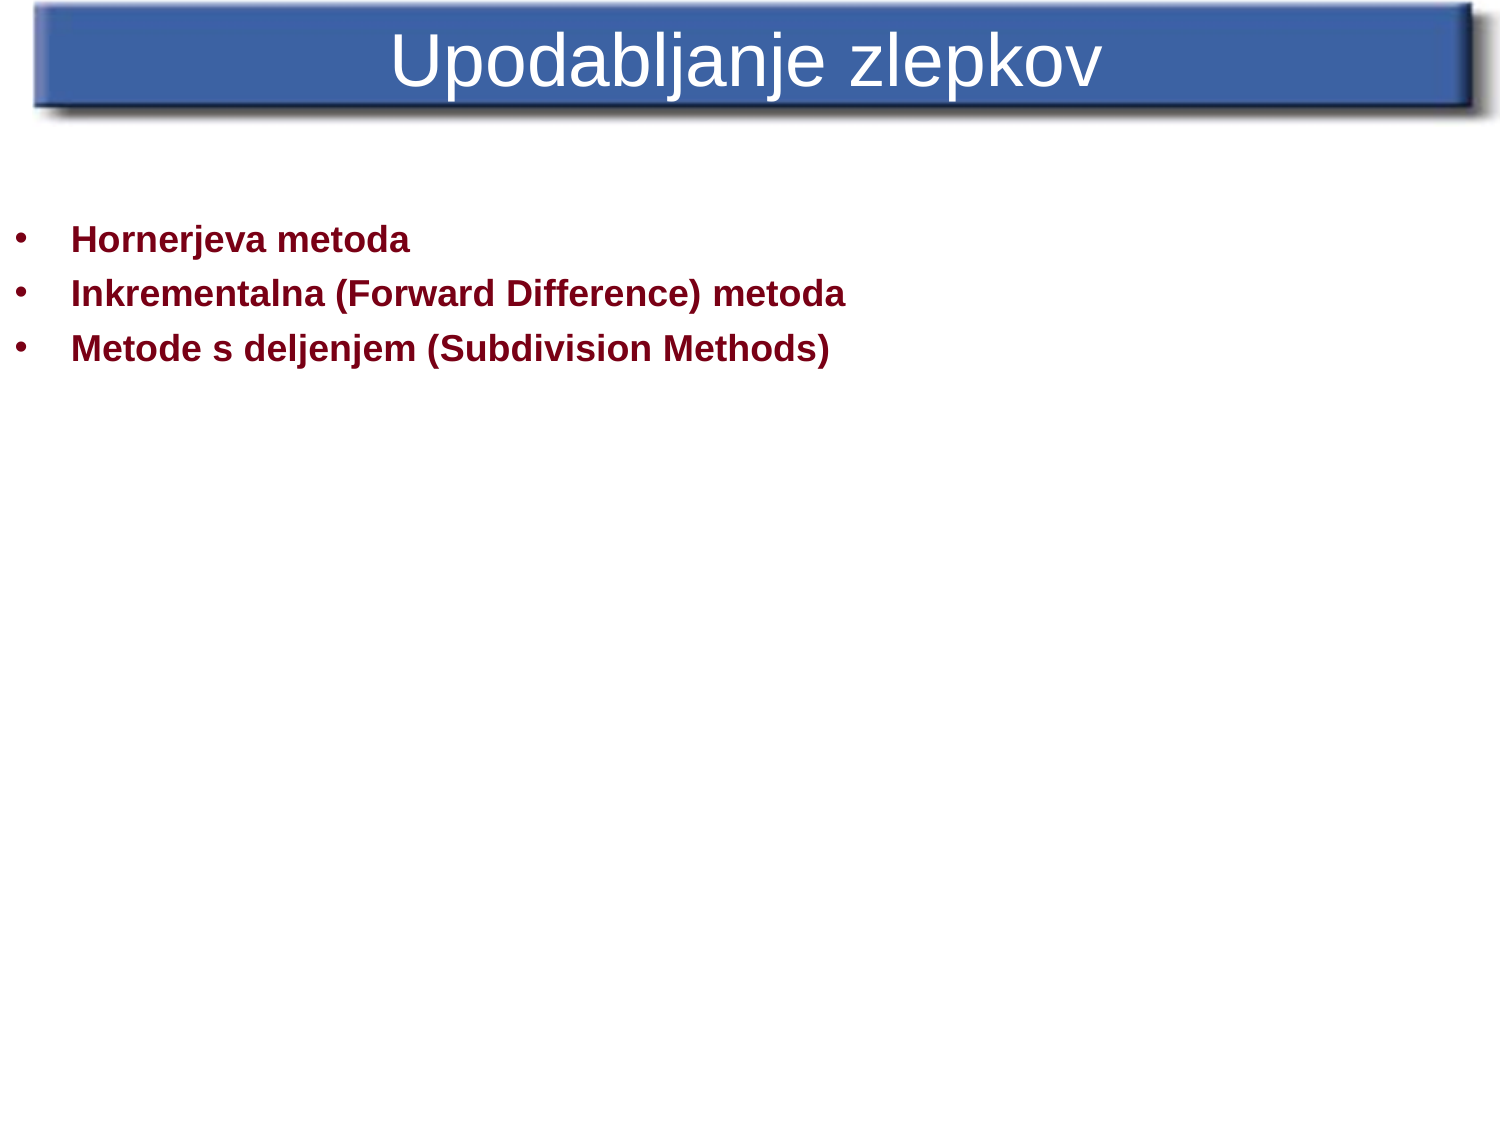

# Upodabljanje zlepkov
Hornerjeva metoda
Inkrementalna (Forward Difference) metoda
Metode s deljenjem (Subdivision Methods)